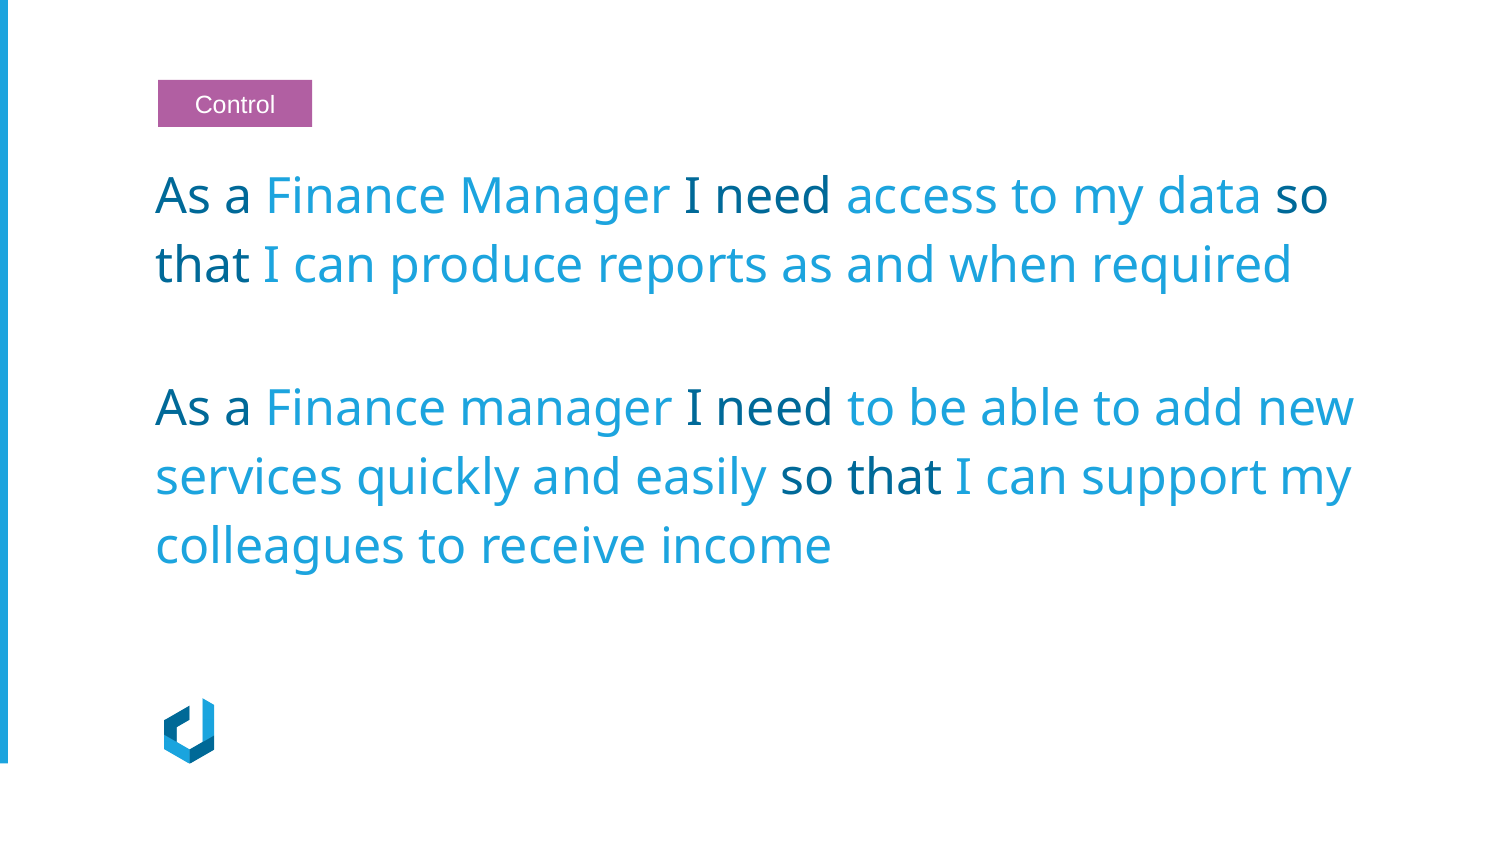

Control
# As a Finance Manager I need access to my data so that I can produce reports as and when required
As a Finance manager I need to be able to add new services quickly and easily so that I can support my colleagues to receive income